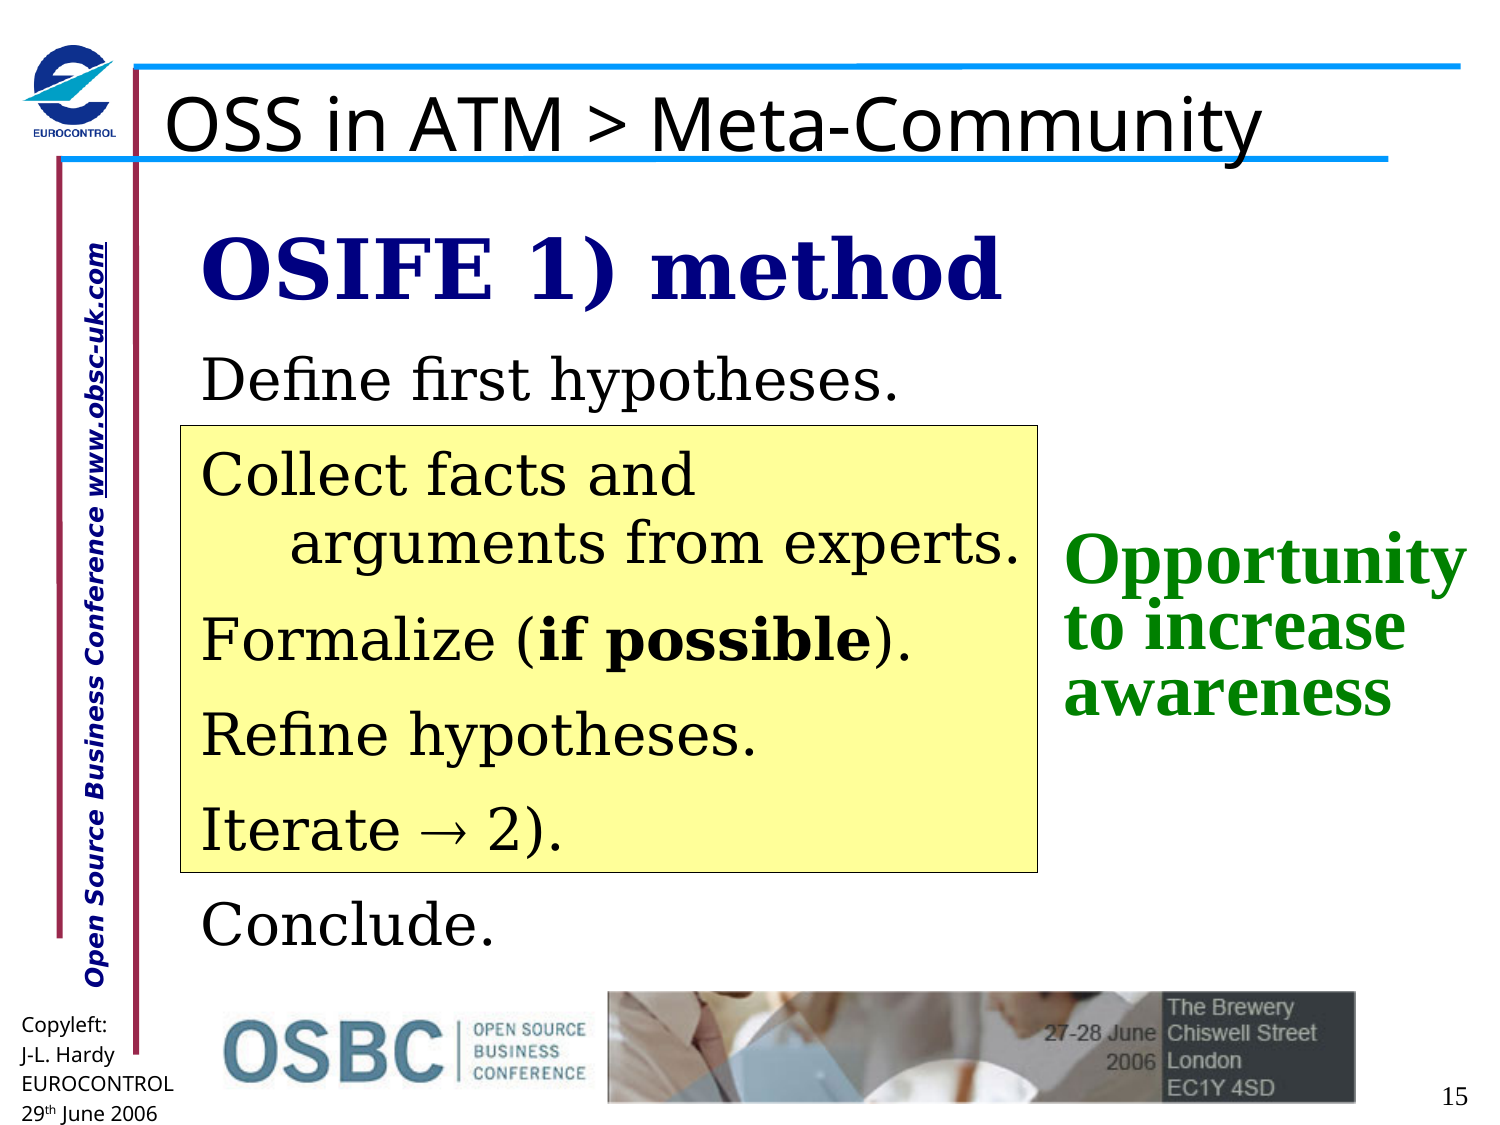

# OSIFE 1) method
Define first hypotheses.
Collect facts and
arguments from experts.
Formalize (if possible).
Refine hypotheses.
Iterate  2).
Conclude.
Opportunity
to increase
awareness